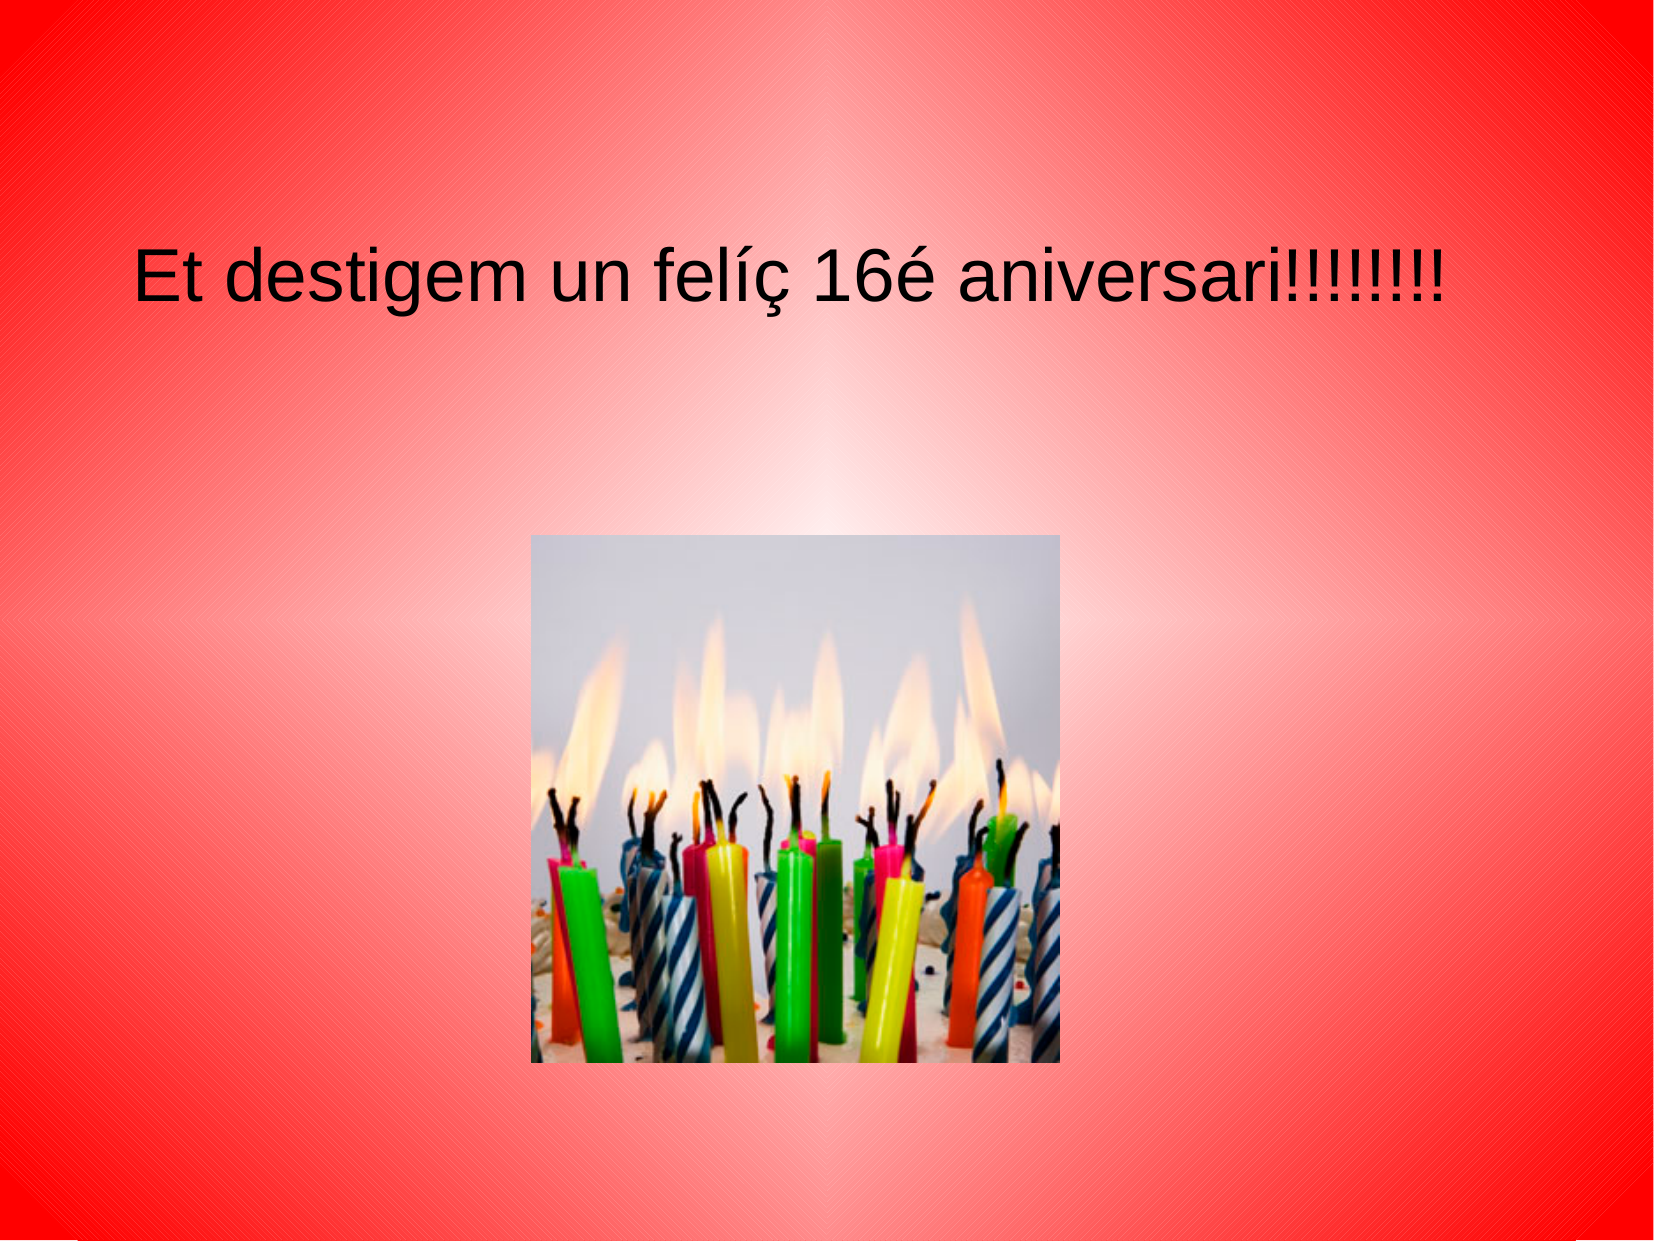

#
Et destigem un felíç 16é aniversari!!!!!!!!